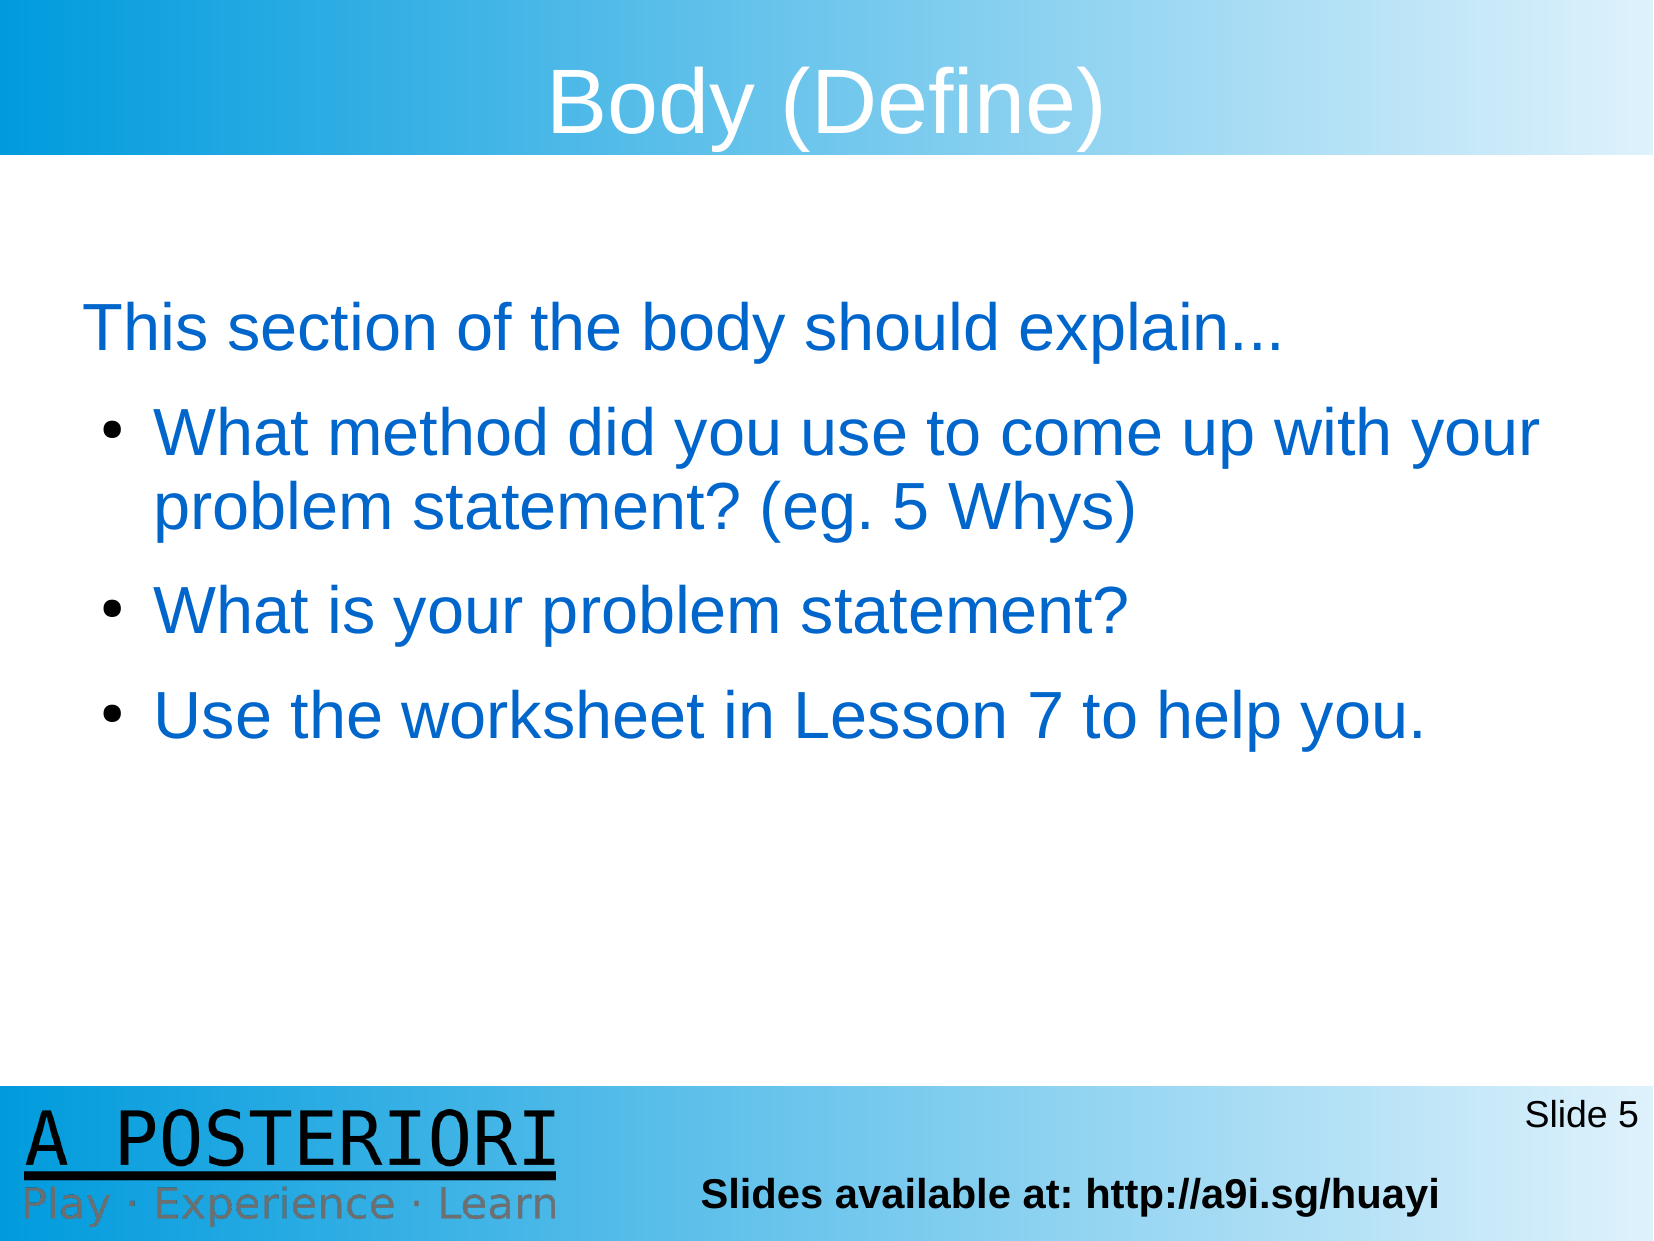

# Body (Define)
This section of the body should explain...
What method did you use to come up with your problem statement? (eg. 5 Whys)
What is your problem statement?
Use the worksheet in Lesson 7 to help you.